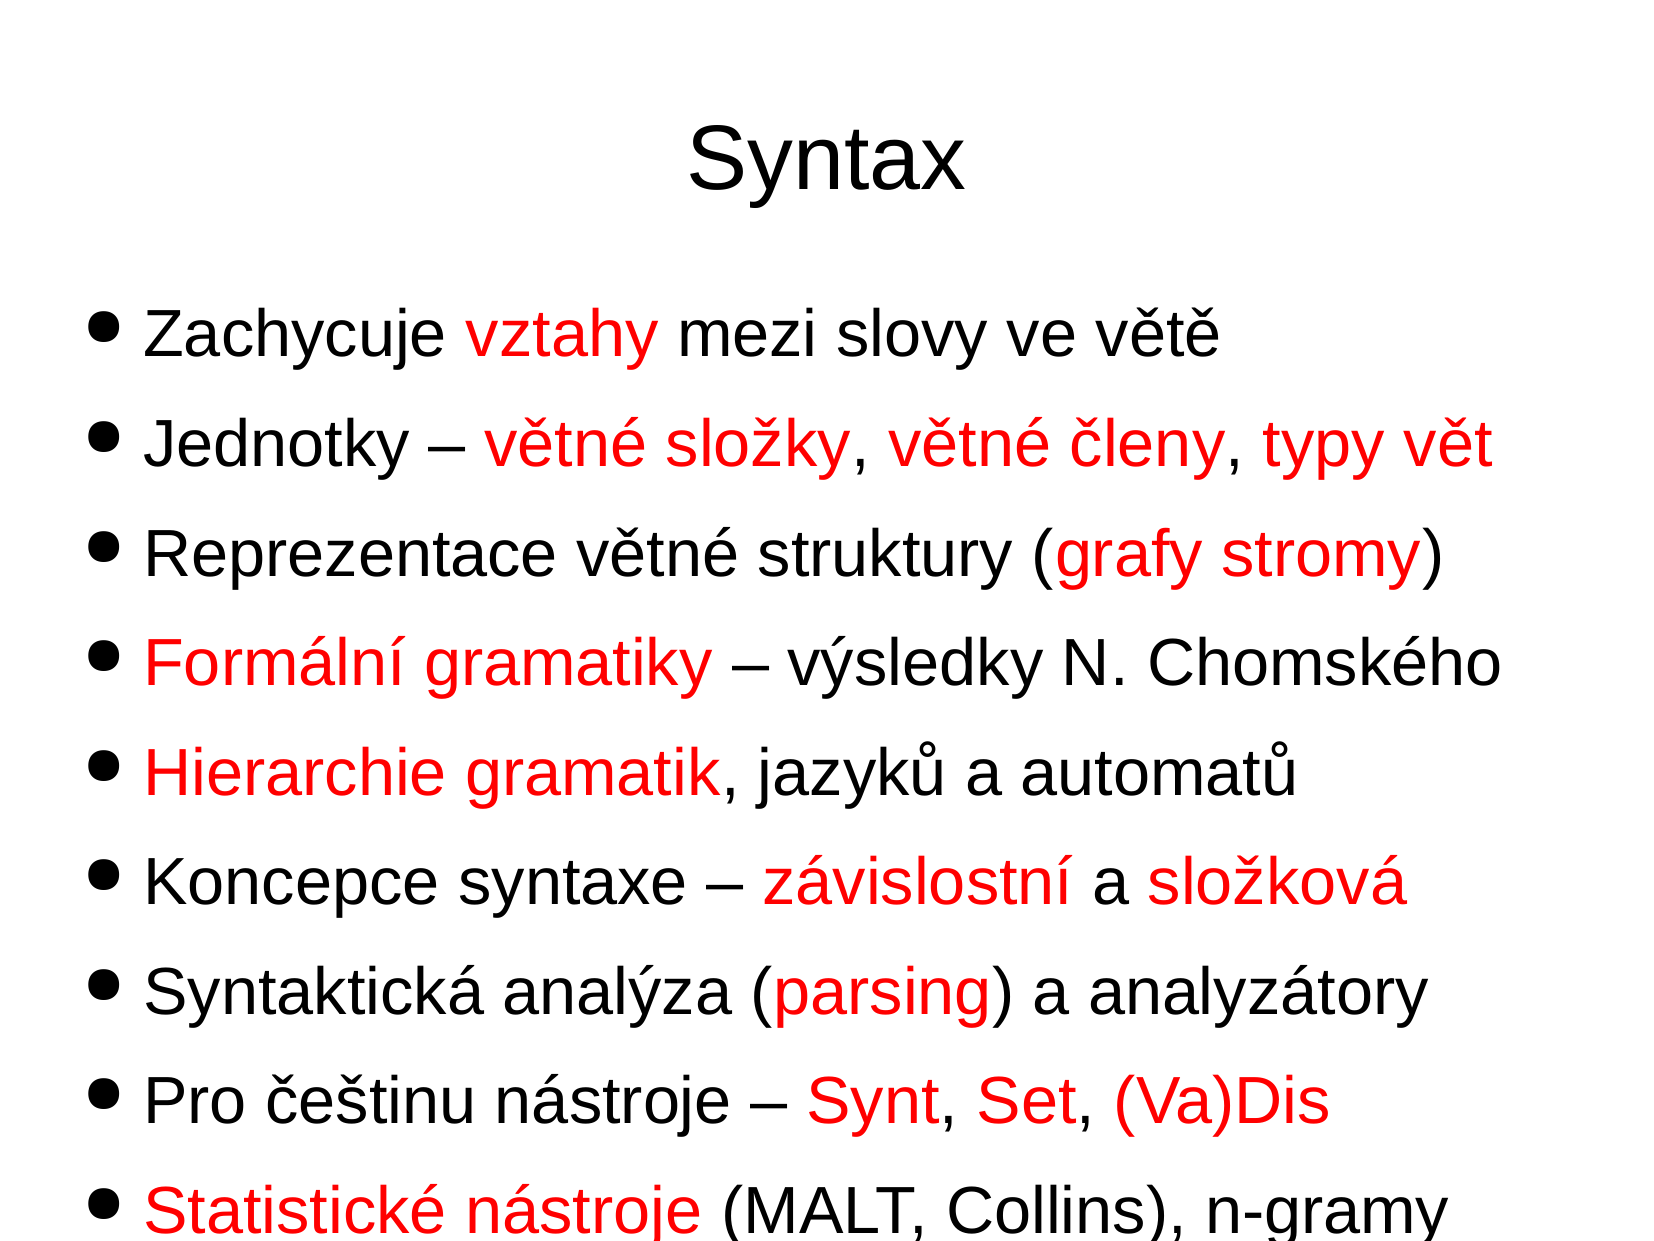

# Syntax
 Zachycuje vztahy mezi slovy ve větě
 Jednotky – větné složky, větné členy, typy vět
 Reprezentace větné struktury (grafy stromy)
 Formální gramatiky – výsledky N. Chomského
 Hierarchie gramatik, jazyků a automatů
 Koncepce syntaxe – závislostní a složková
 Syntaktická analýza (parsing) a analyzátory
 Pro češtinu nástroje – Synt, Set, (Va)Dis
 Statistické nástroje (MALT, Collins), n-gramy